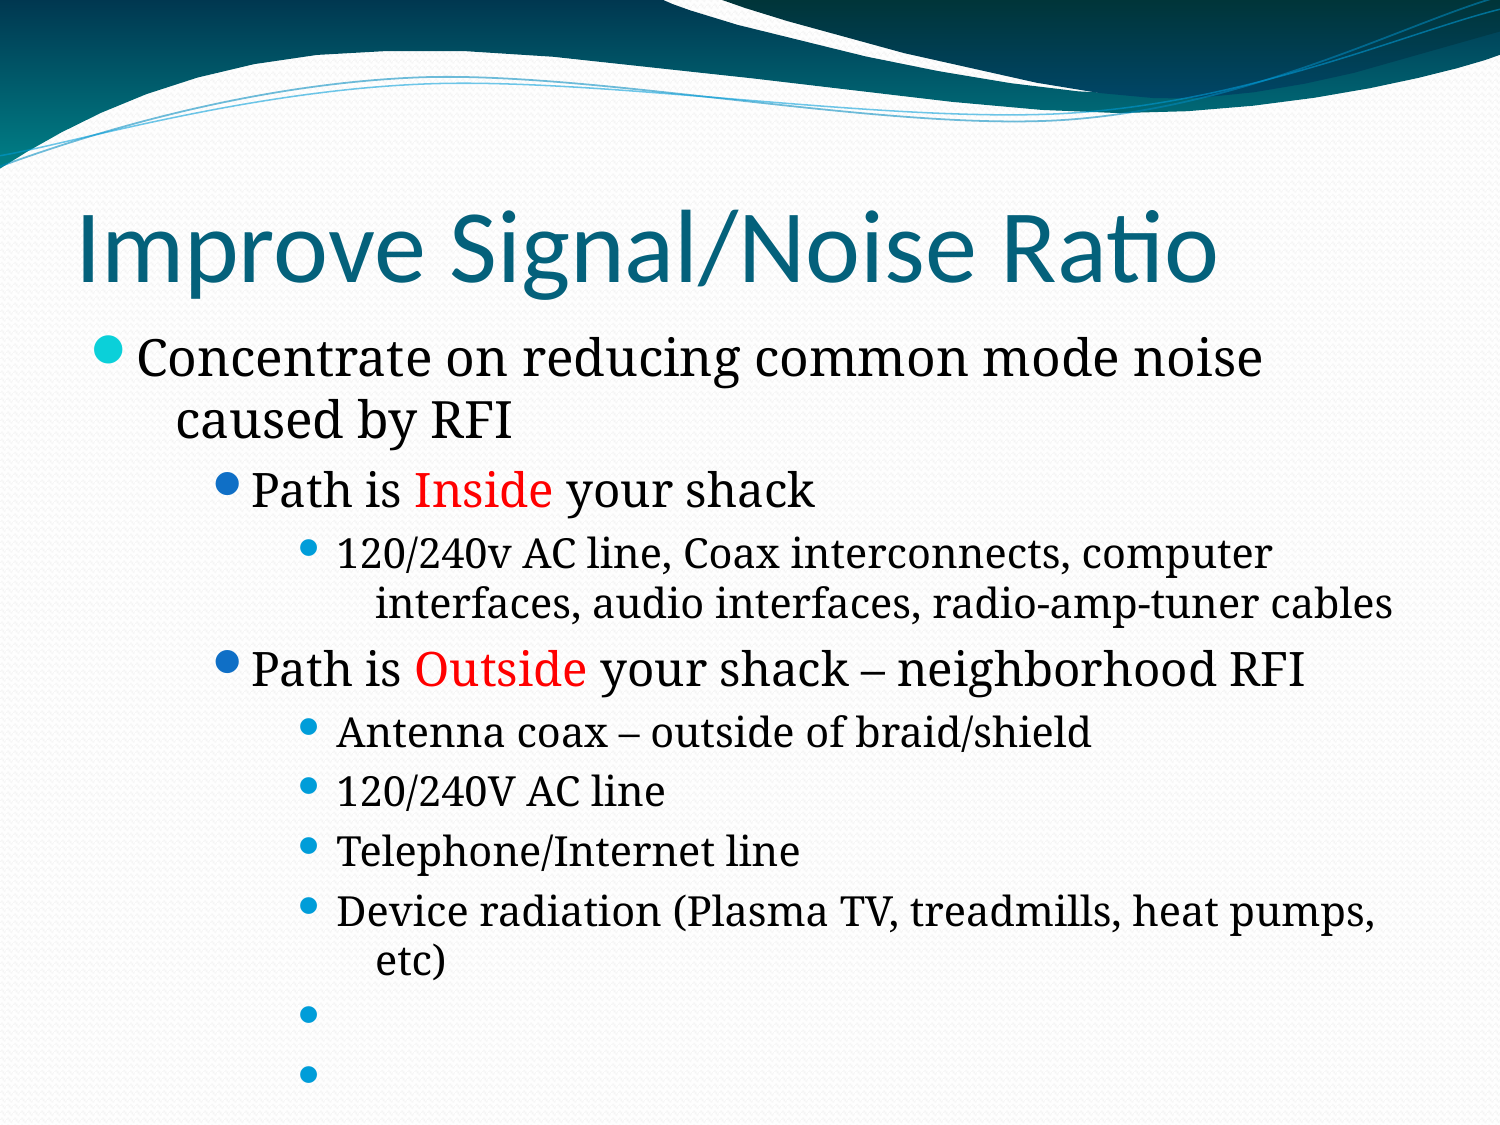

# Improve Signal/Noise Ratio
Concentrate on reducing common mode noise caused by RFI
Path is Inside your shack
120/240v AC line, Coax interconnects, computer interfaces, audio interfaces, radio-amp-tuner cables
Path is Outside your shack – neighborhood RFI
Antenna coax – outside of braid/shield
120/240V AC line
Telephone/Internet line
Device radiation (Plasma TV, treadmills, heat pumps, etc)